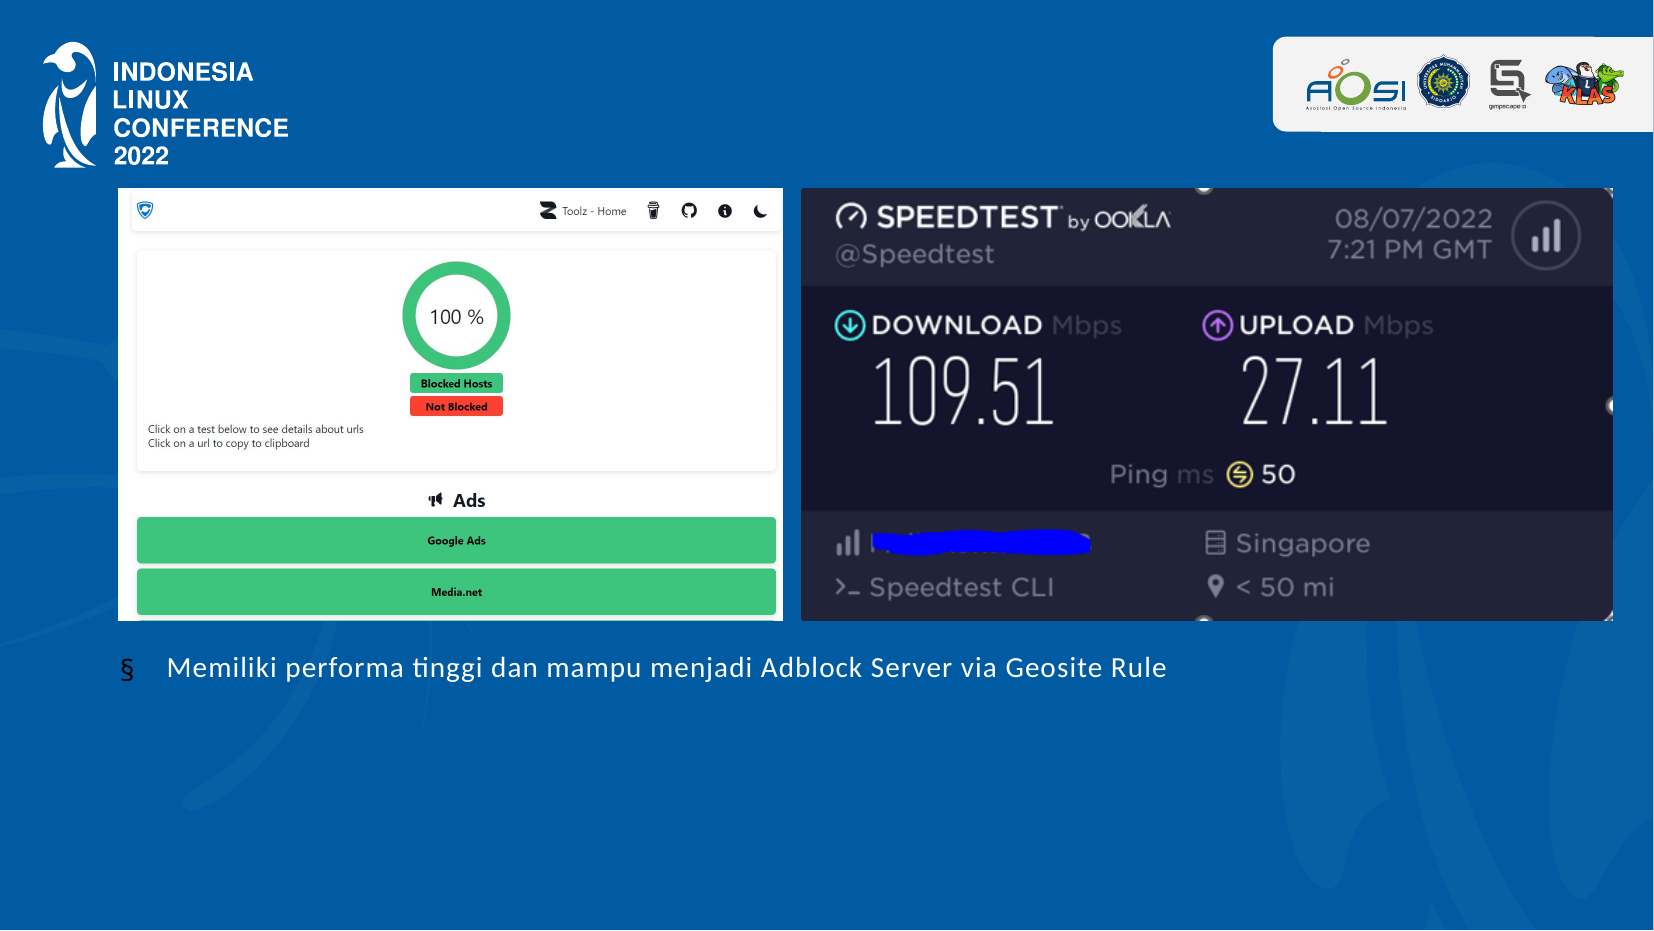

Memiliki performa tinggi dan mampu menjadi Adblock Server via Geosite Rule